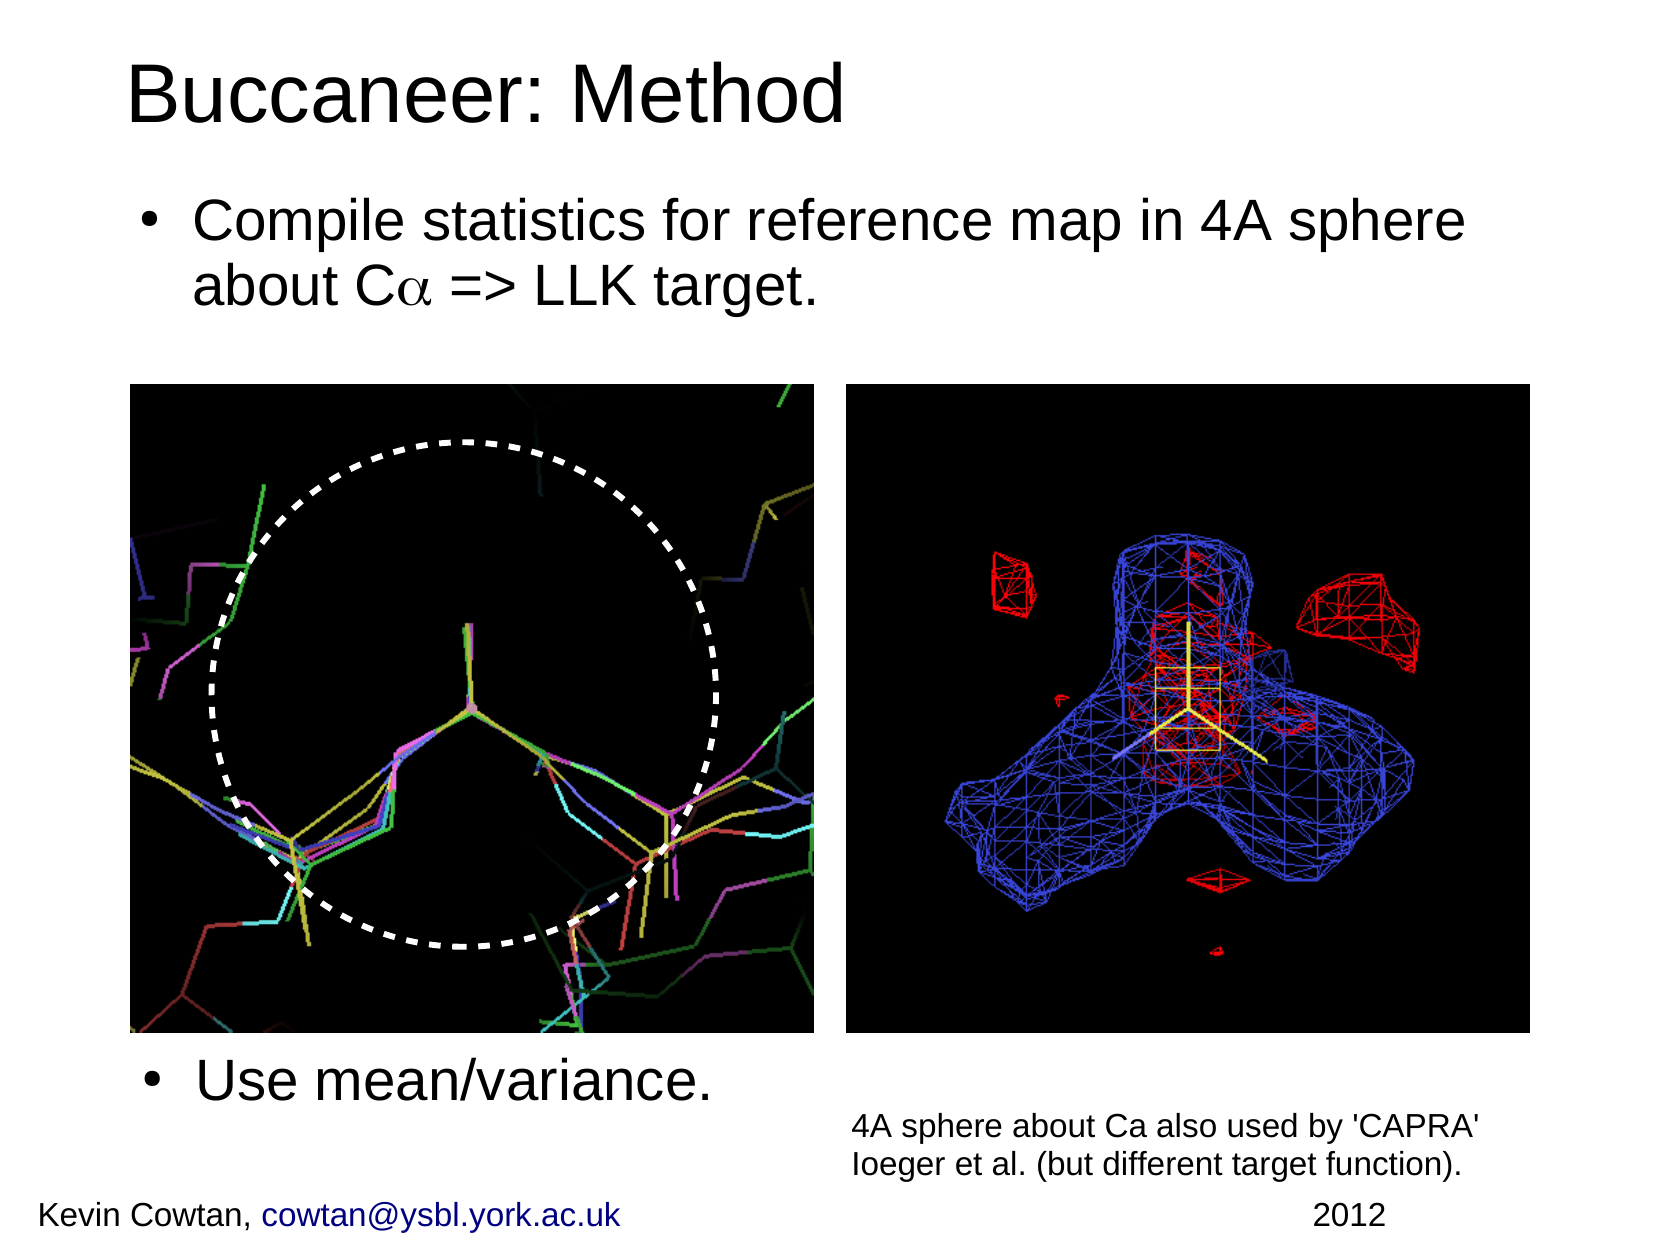

# Buccaneer: Method
Compile statistics for reference map in 4A sphere about Ca => LLK target.
Use mean/variance.
4A sphere about Ca also used by 'CAPRA'
Ioeger et al. (but different target function).